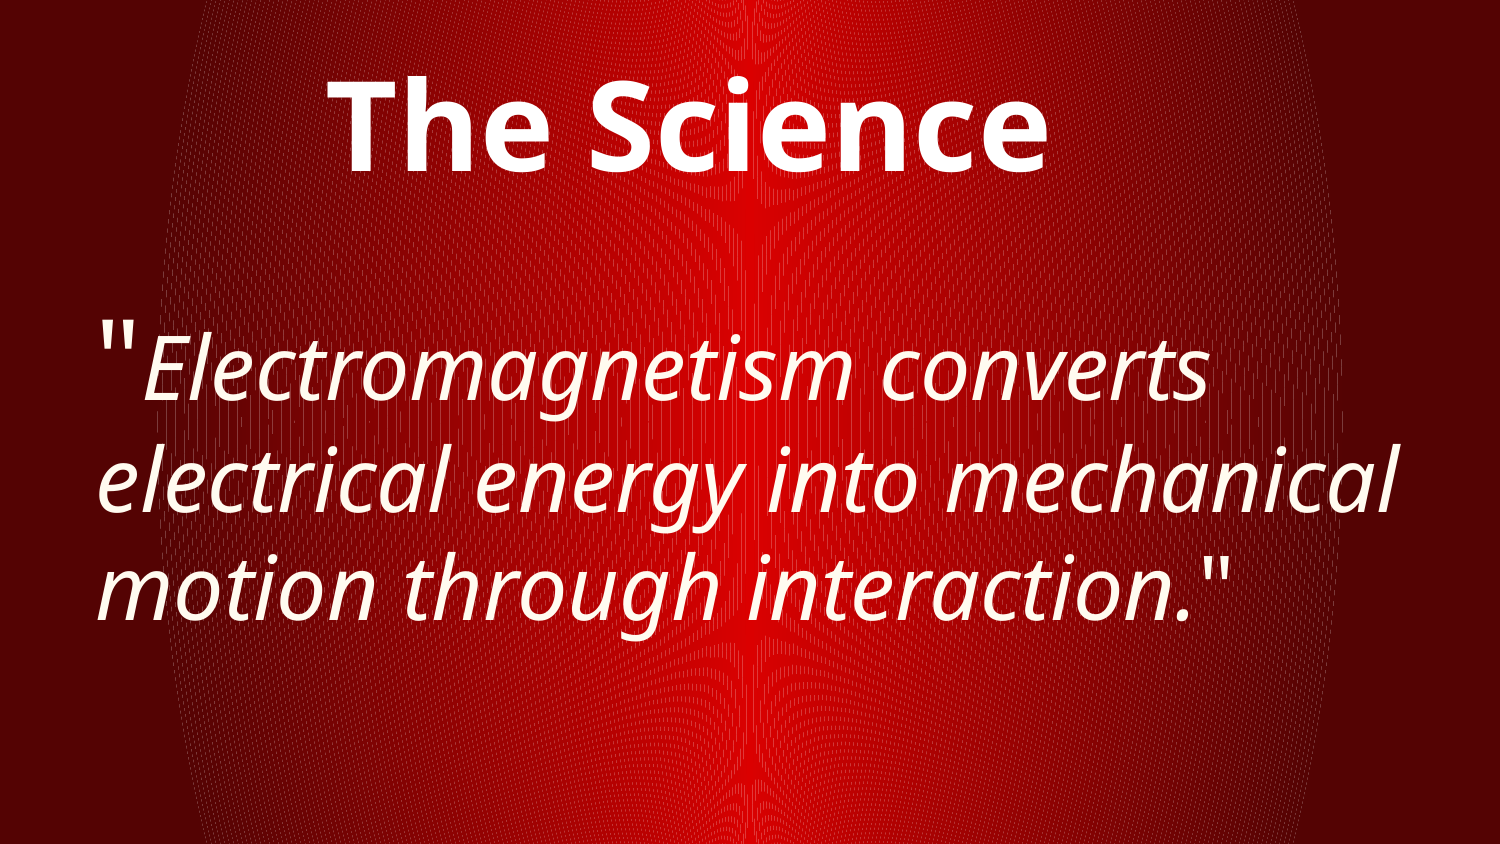

The Science
# "Electromagnetism converts electrical energy into mechanical motion through interaction."